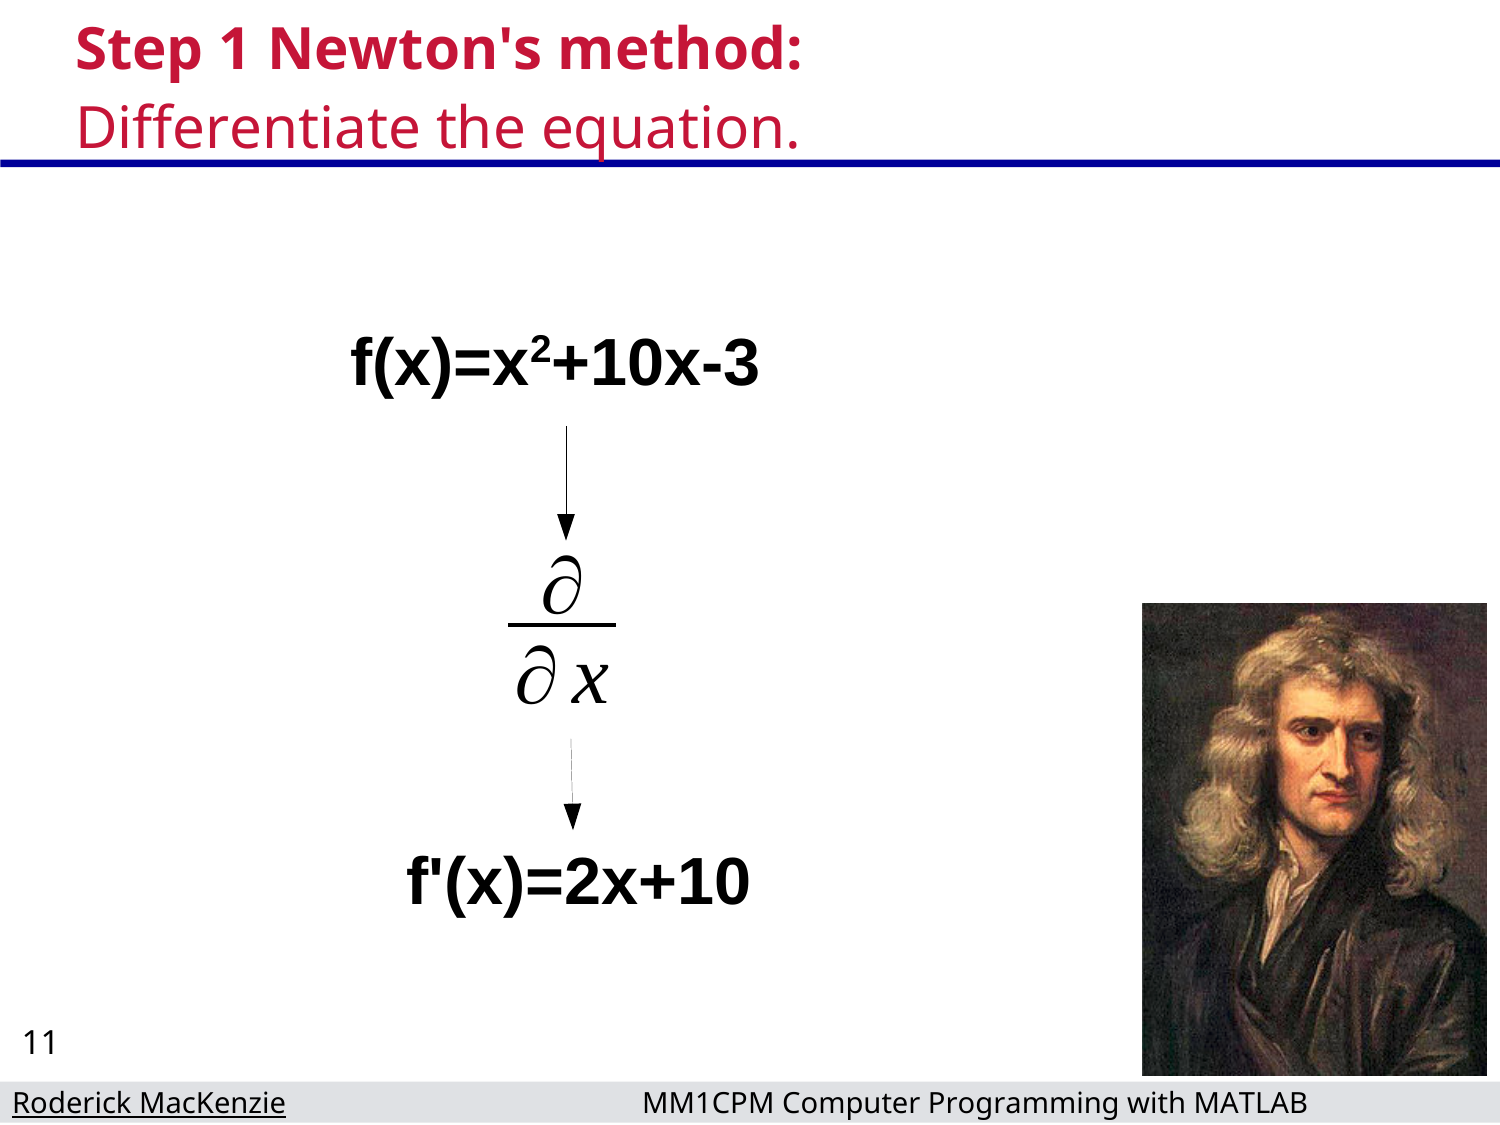

# Step 1 Newton's method: Differentiate the equation.
f(x)=x2+10x-3
f'(x)=2x+10